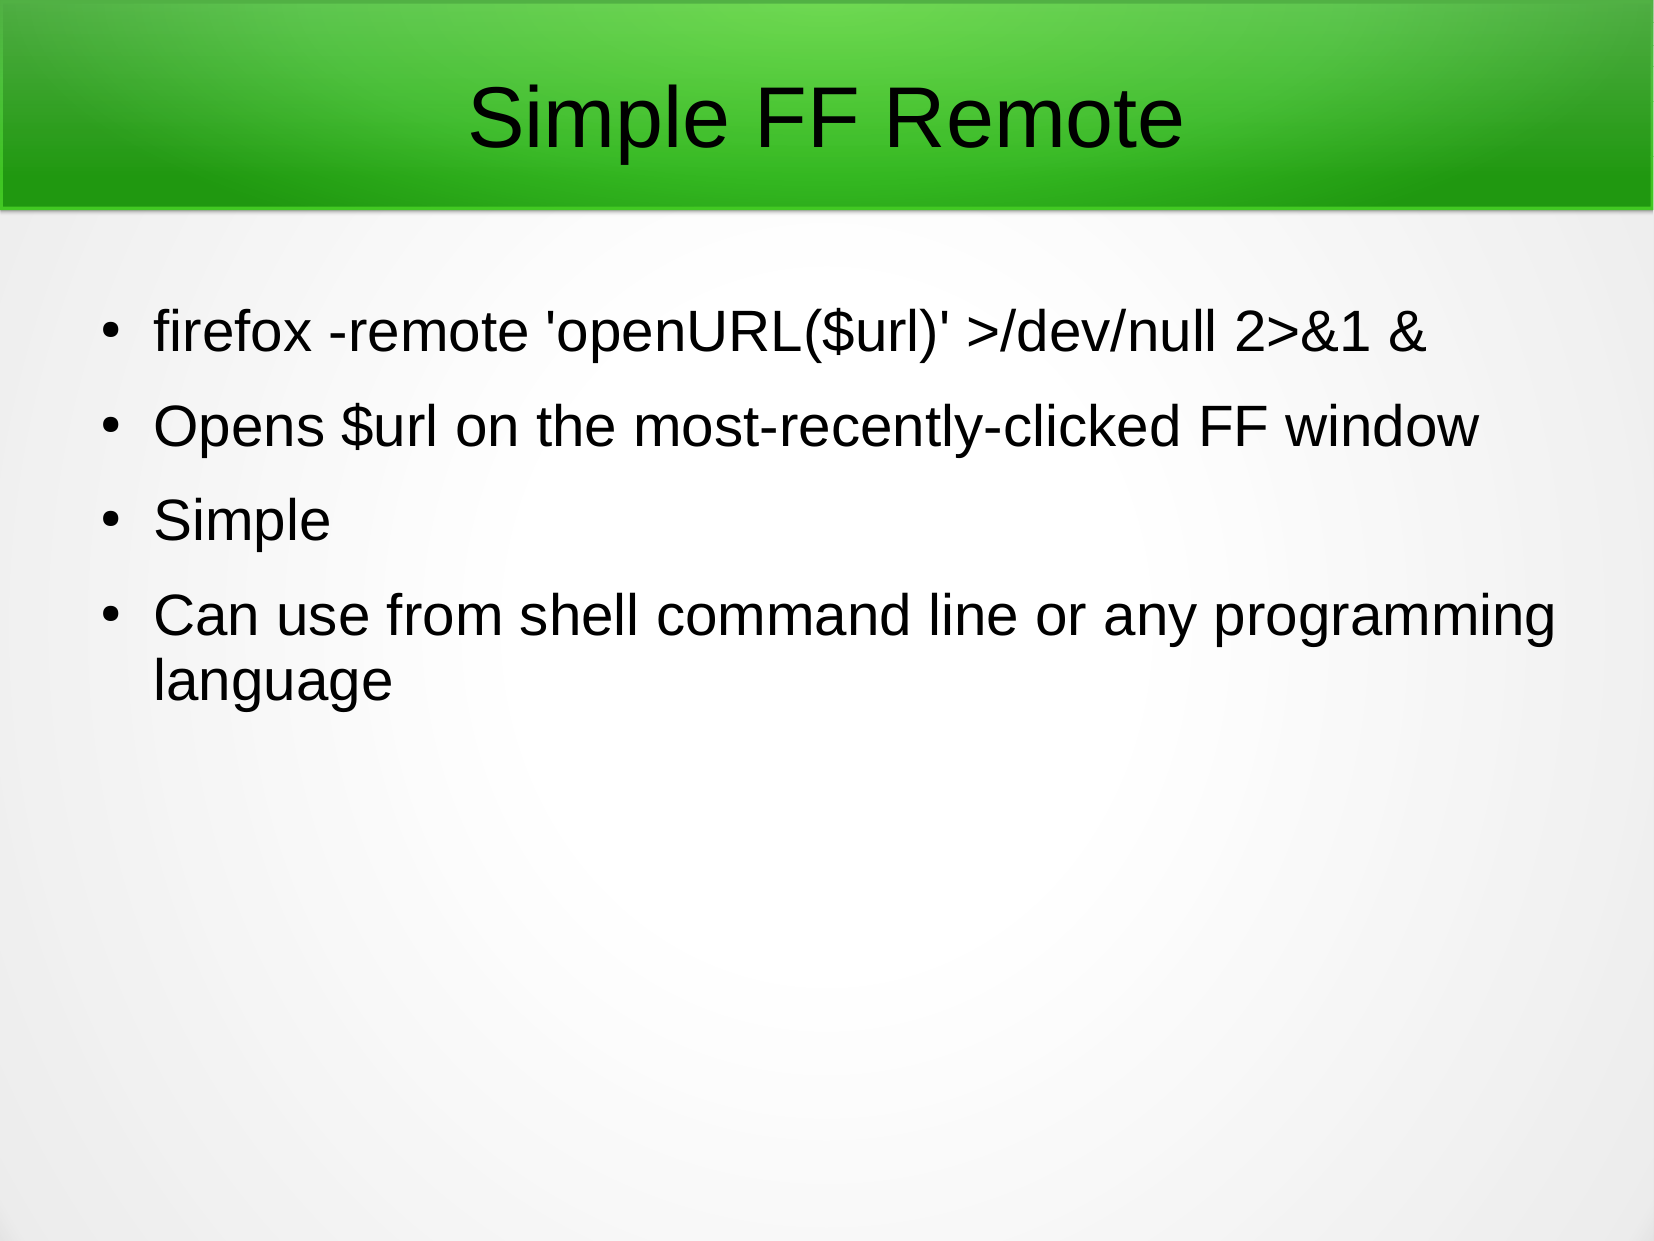

# Simple FF Remote
firefox -remote 'openURL($url)' >/dev/null 2>&1 &
Opens $url on the most-recently-clicked FF window
Simple
Can use from shell command line or any programming language